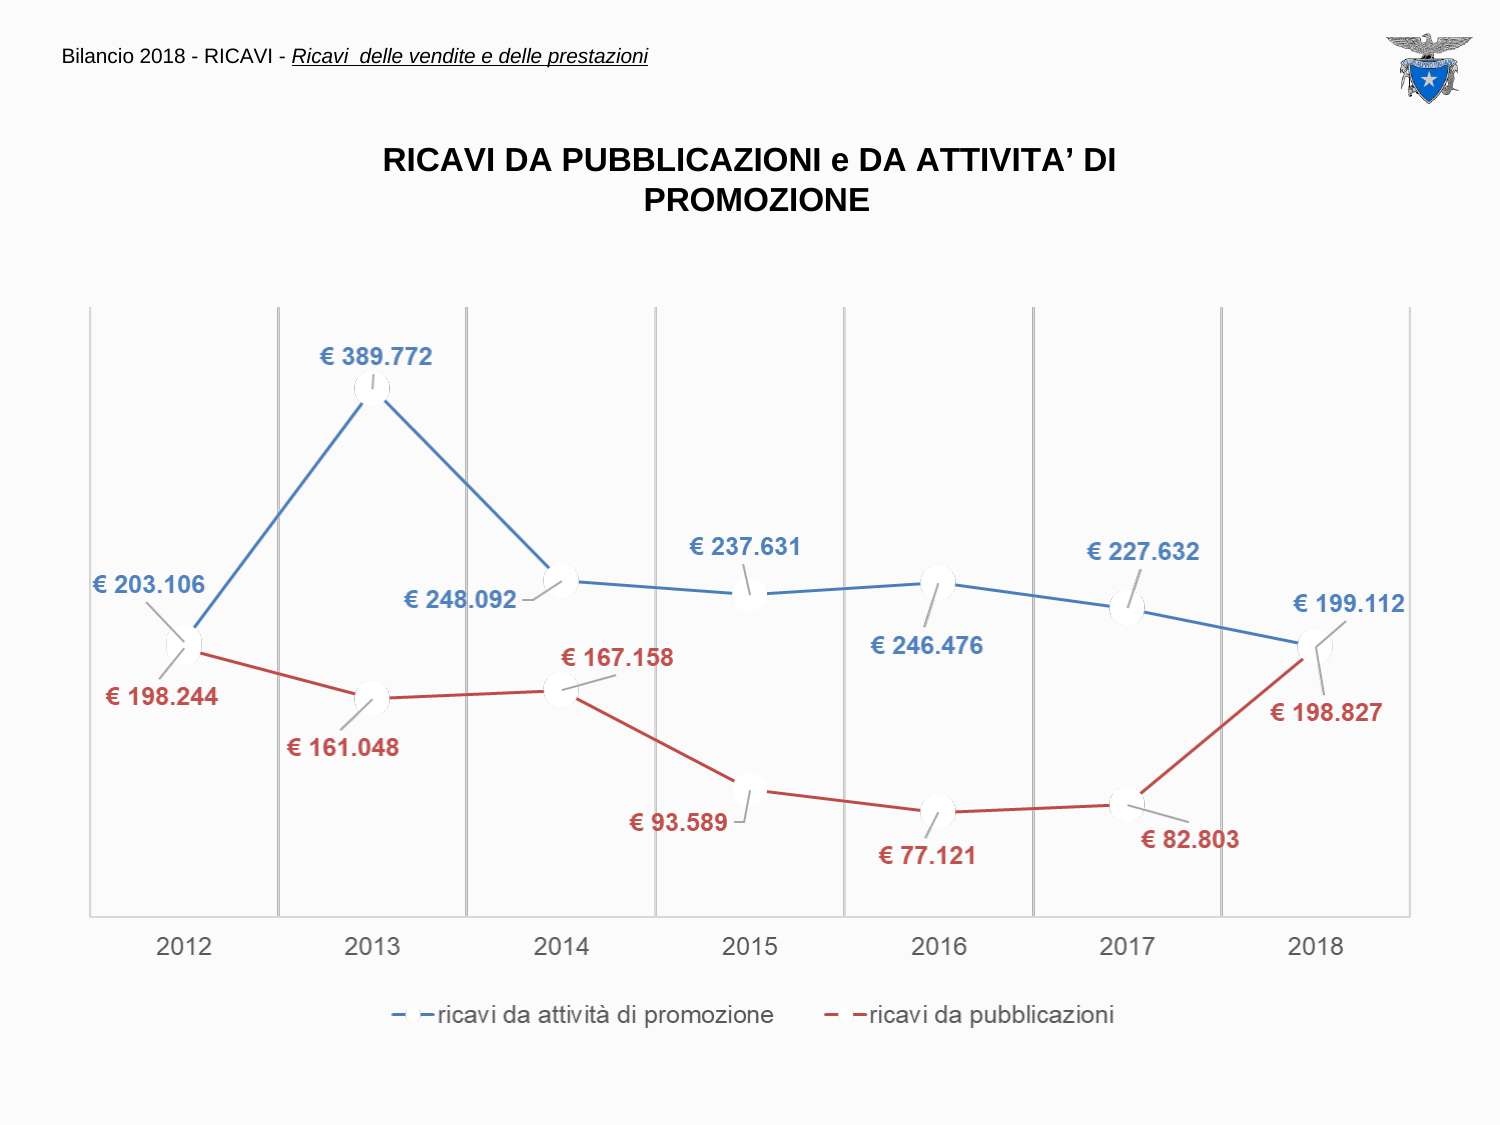

Bilancio 2018 - RICAVI - Ricavi delle vendite e delle prestazioni
RICAVI DA PUBBLICAZIONI e DA ATTIVITA’ DI PROMOZIONE